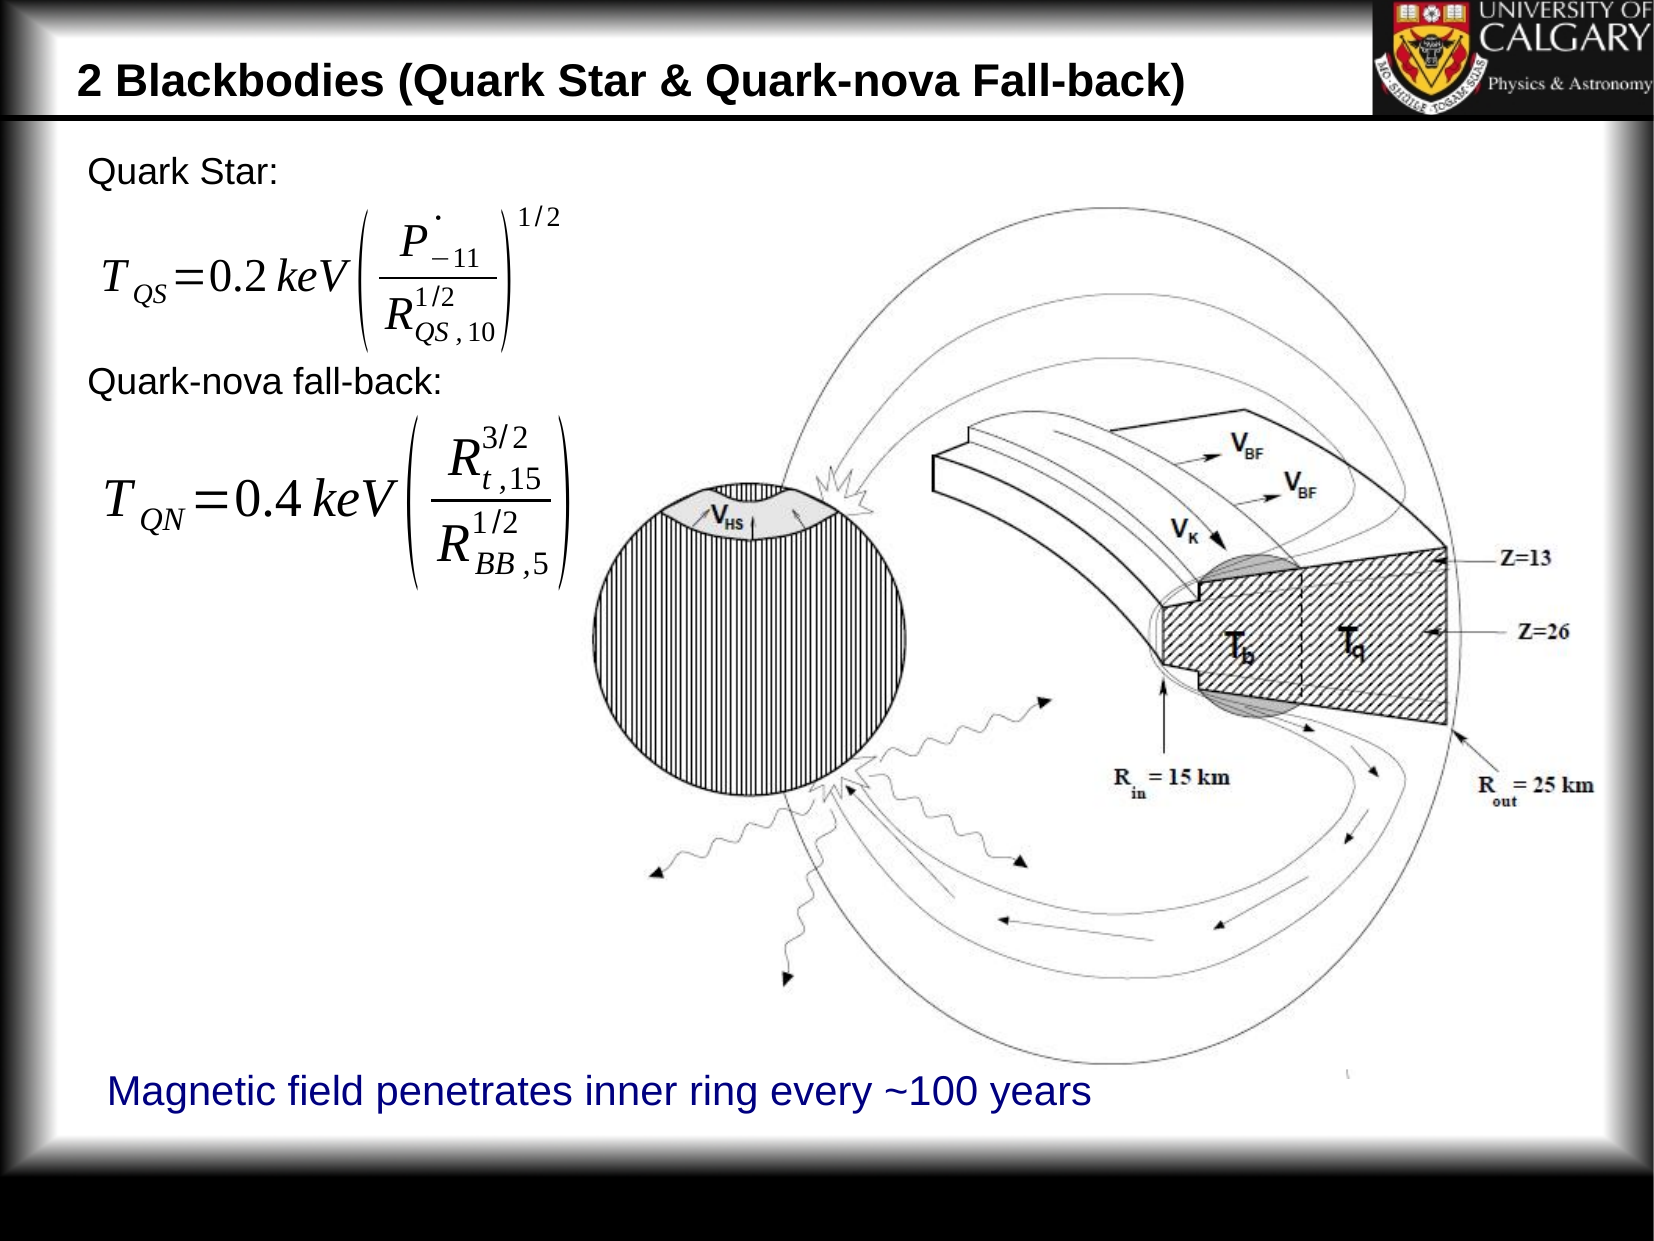

2 Blackbodies (Quark Star & Quark-nova Fall-back)
 Quark Star:
 Quark-nova fall-back:
 Magnetic field penetrates inner ring every ~100 years